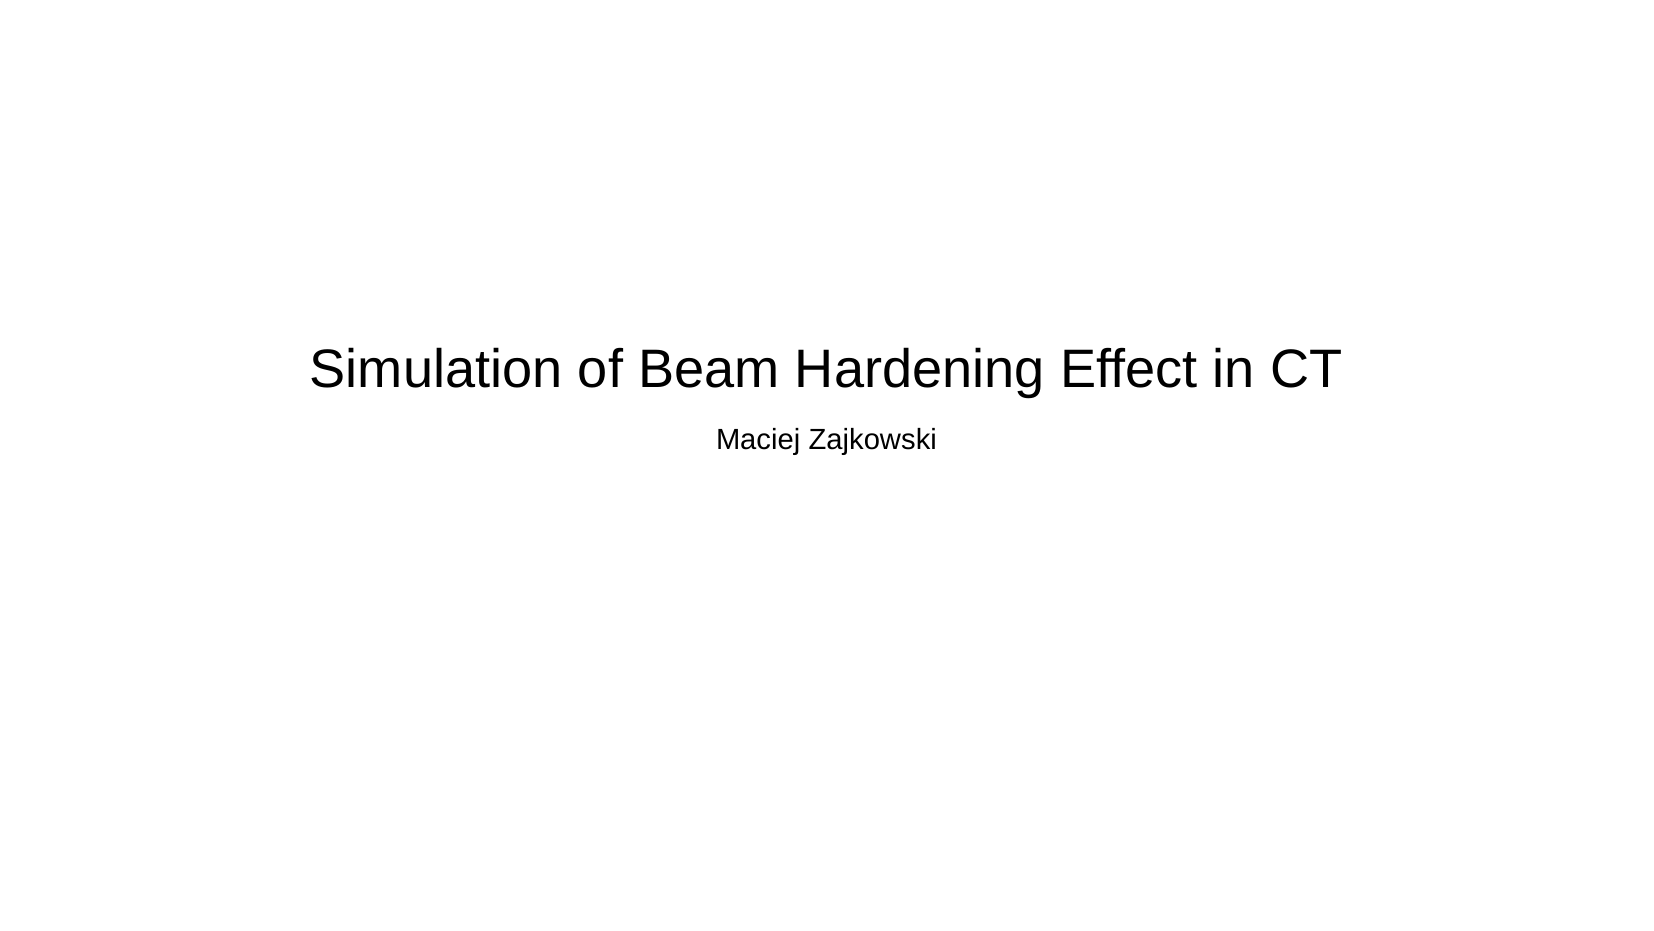

# Simulation of Beam Hardening Effect in CT
Maciej Zajkowski